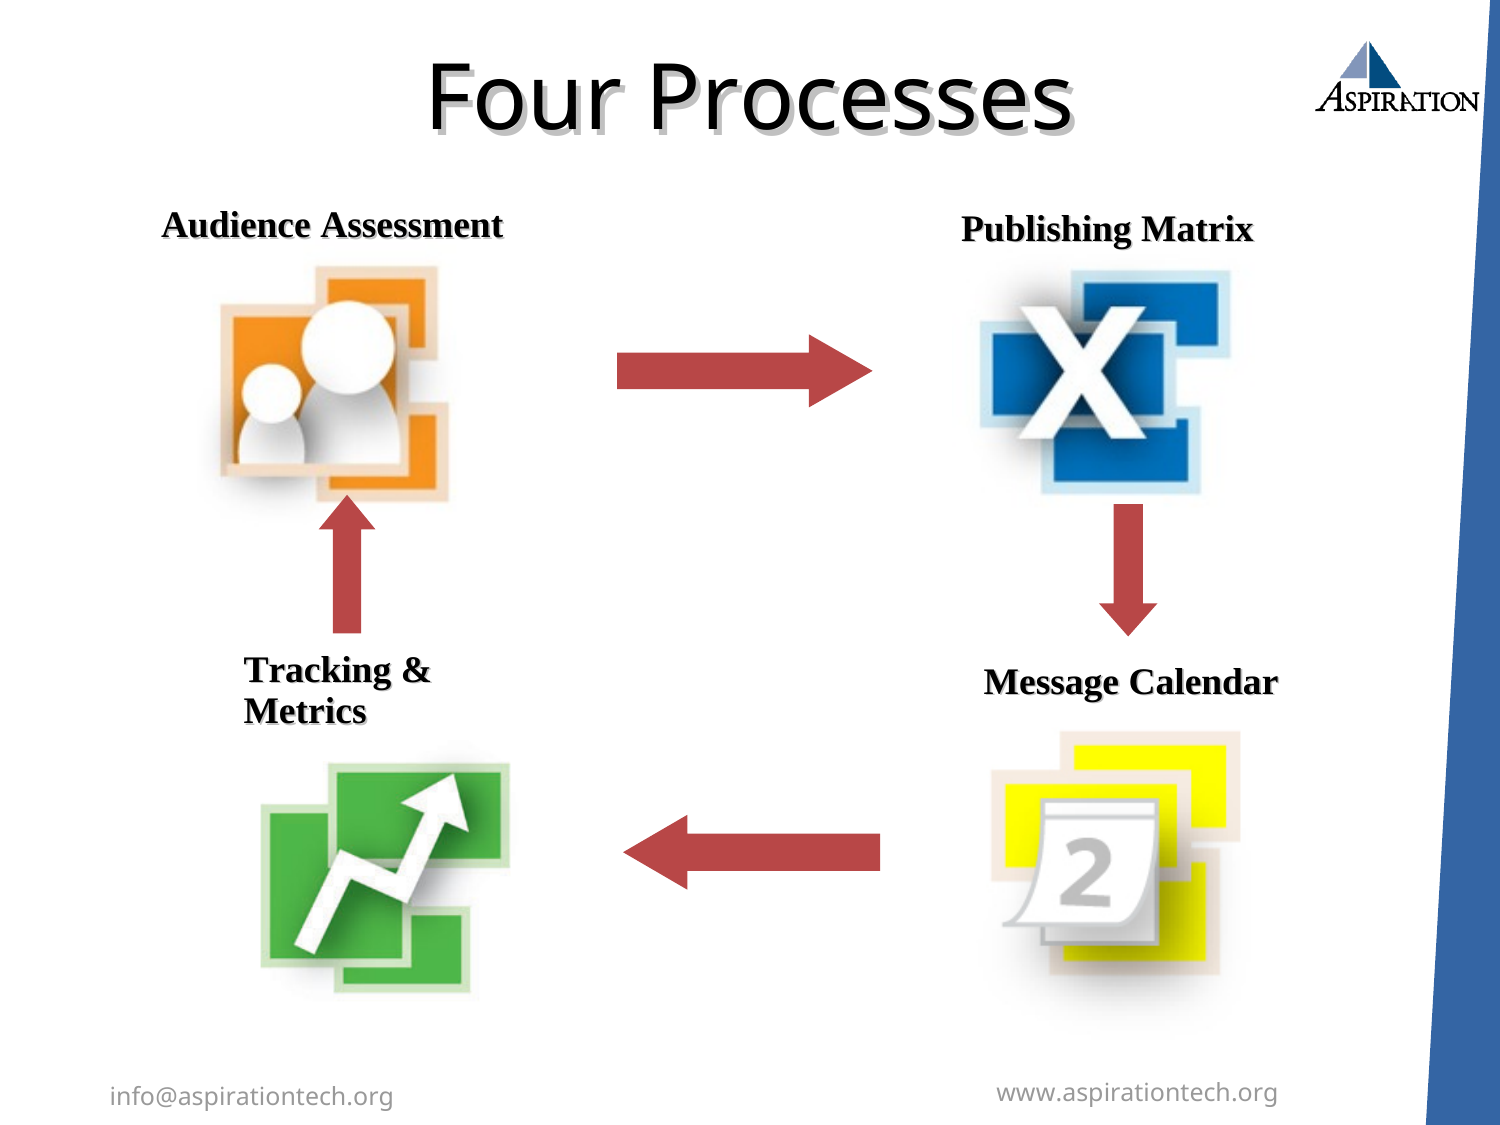

# Four Processes
Audience Assessment
Publishing Matrix
Tracking & Metrics
Message Calendar